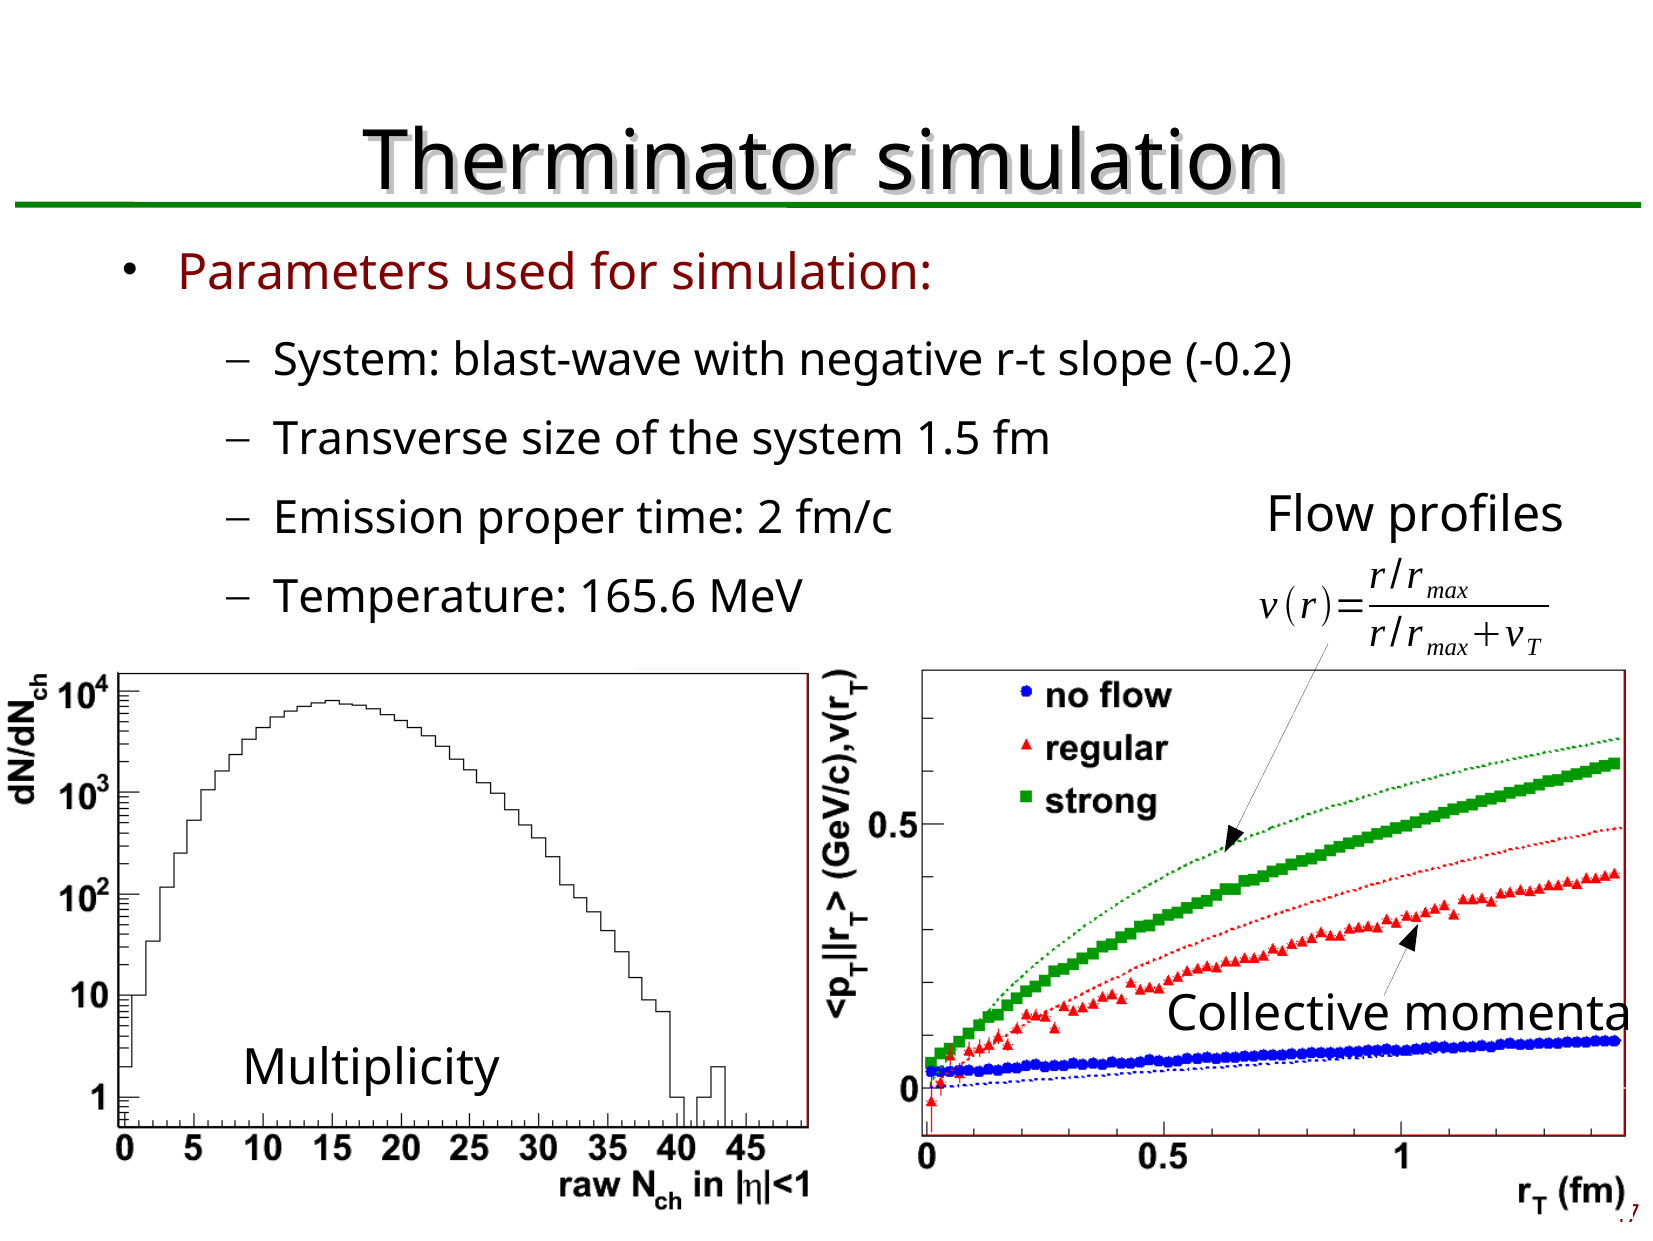

# Therminator simulation
Parameters used for simulation:
System: blast-wave with negative r-t slope (-0.2)
Transverse size of the system 1.5 fm
Emission proper time: 2 fm/c
Temperature: 165.6 MeV
Flow profiles
Collective momenta
Multiplicity